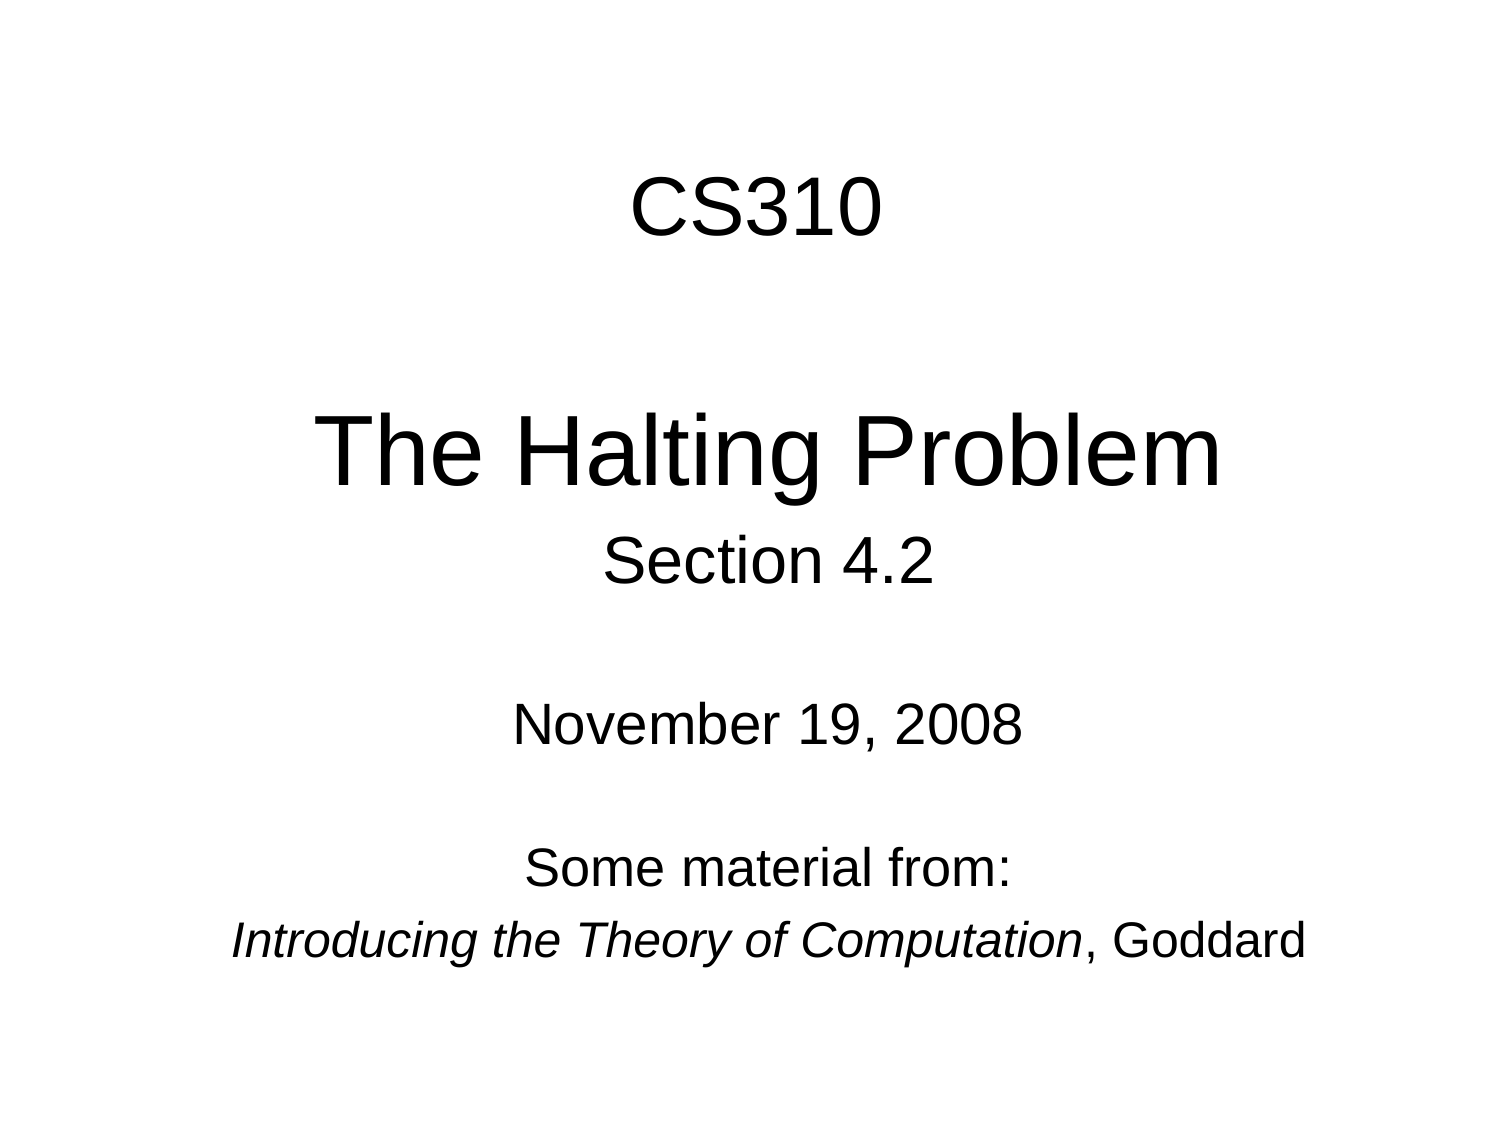

# CS310
The Halting Problem
Section 4.2
November 19, 2008
Some material from:
Introducing the Theory of Computation, Goddard